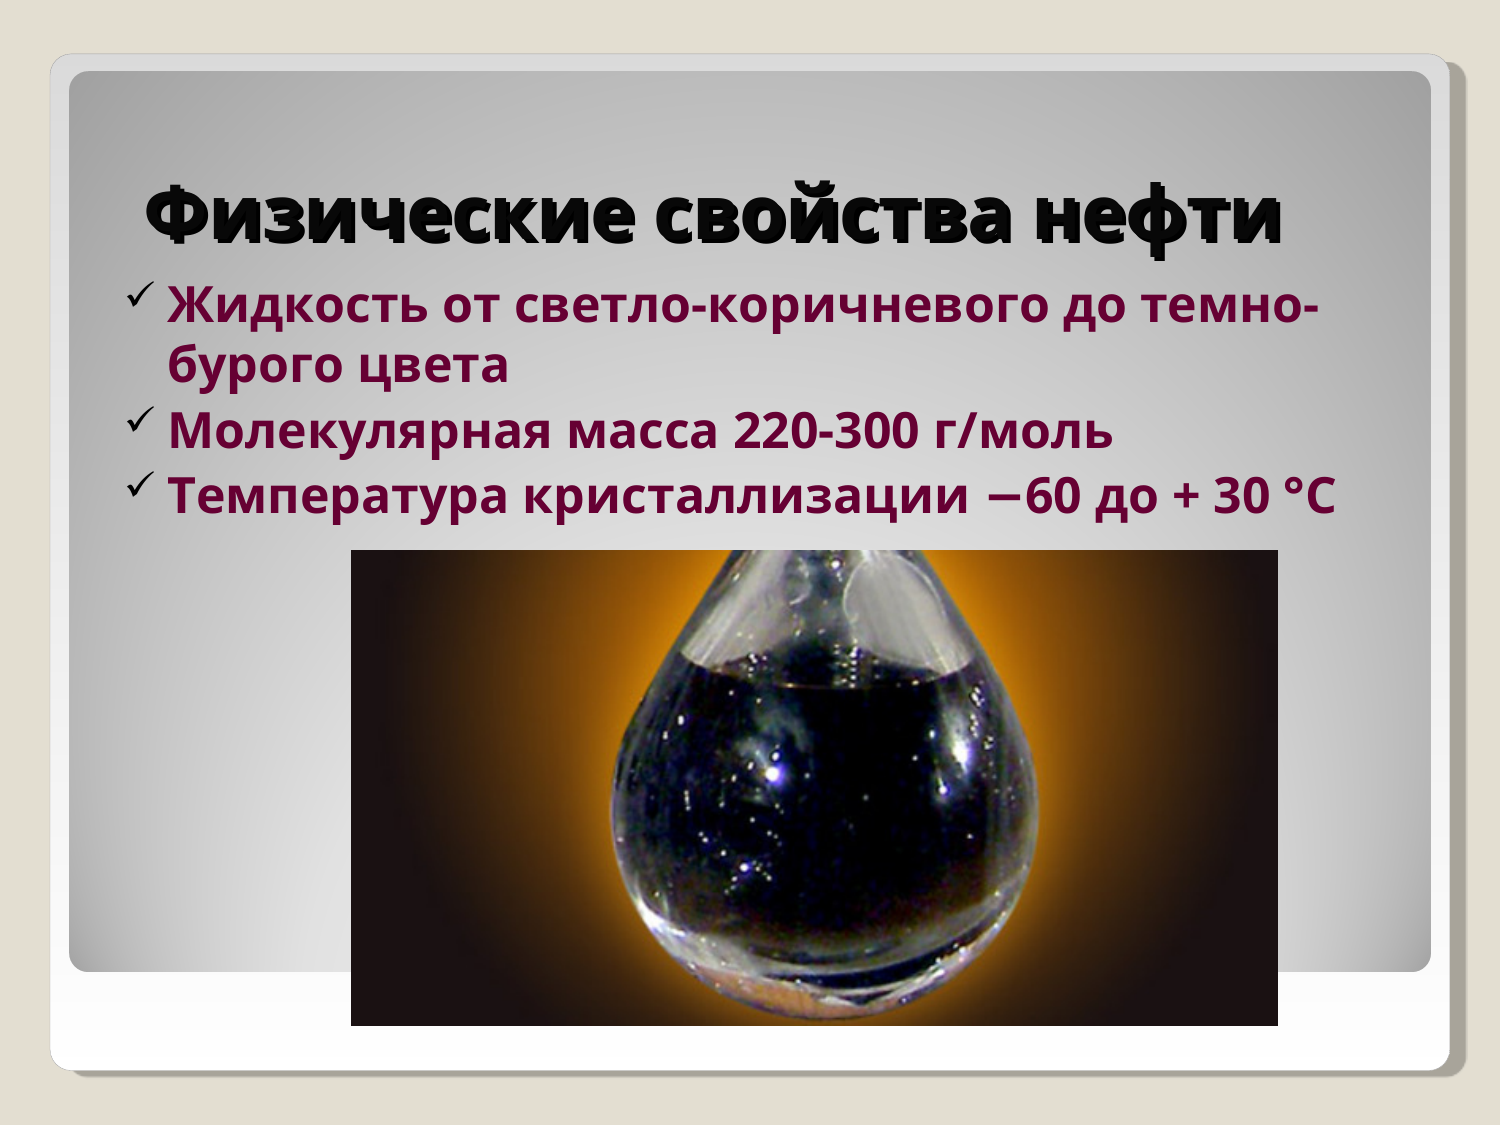

# Физические свойства нефти
Жидкость от светло-коричневого до темно-бурого цвета
Молекулярная масса 220-300 г/моль
Температура кристаллизации −60 до + 30 °C